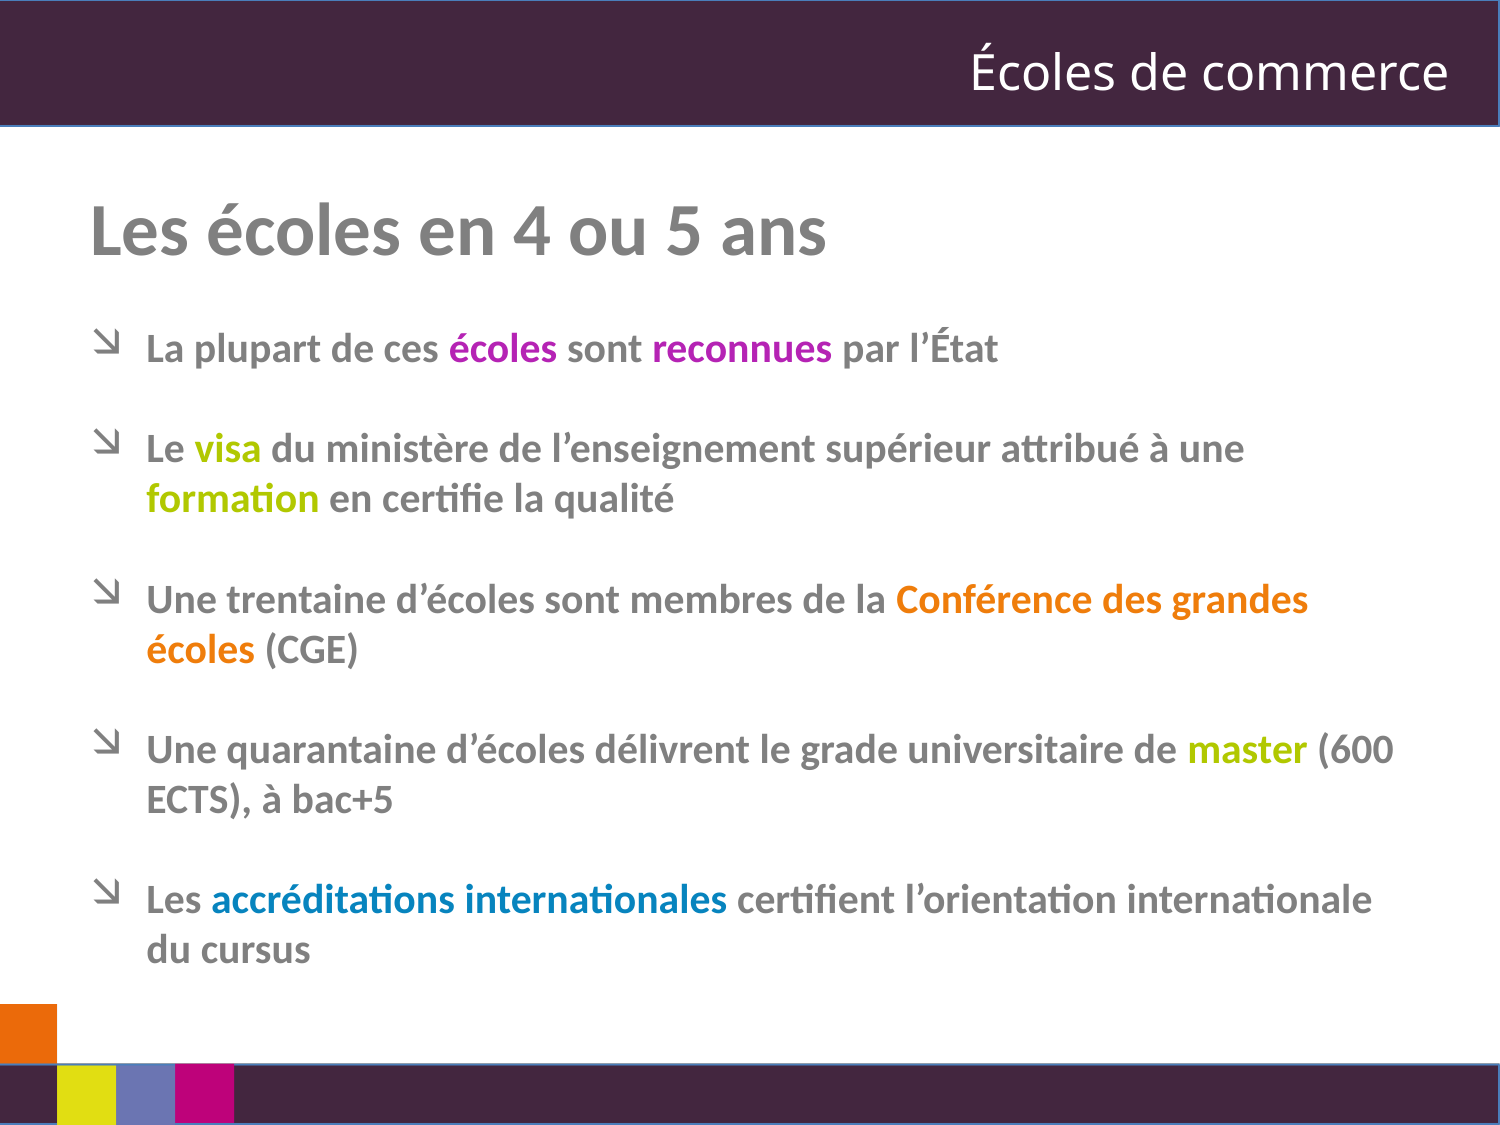

Écoles de commerce
# Les écoles en 4 ou 5 ans
La plupart de ces écoles sont reconnues par l’État
Le visa du ministère de l’enseignement supérieur attribué à une formation en certifie la qualité
Une trentaine d’écoles sont membres de la Conférence des grandes écoles (CGE)
Une quarantaine d’écoles délivrent le grade universitaire de master (600 ECTS), à bac+5
Les accréditations internationales certifient l’orientation internationale du cursus